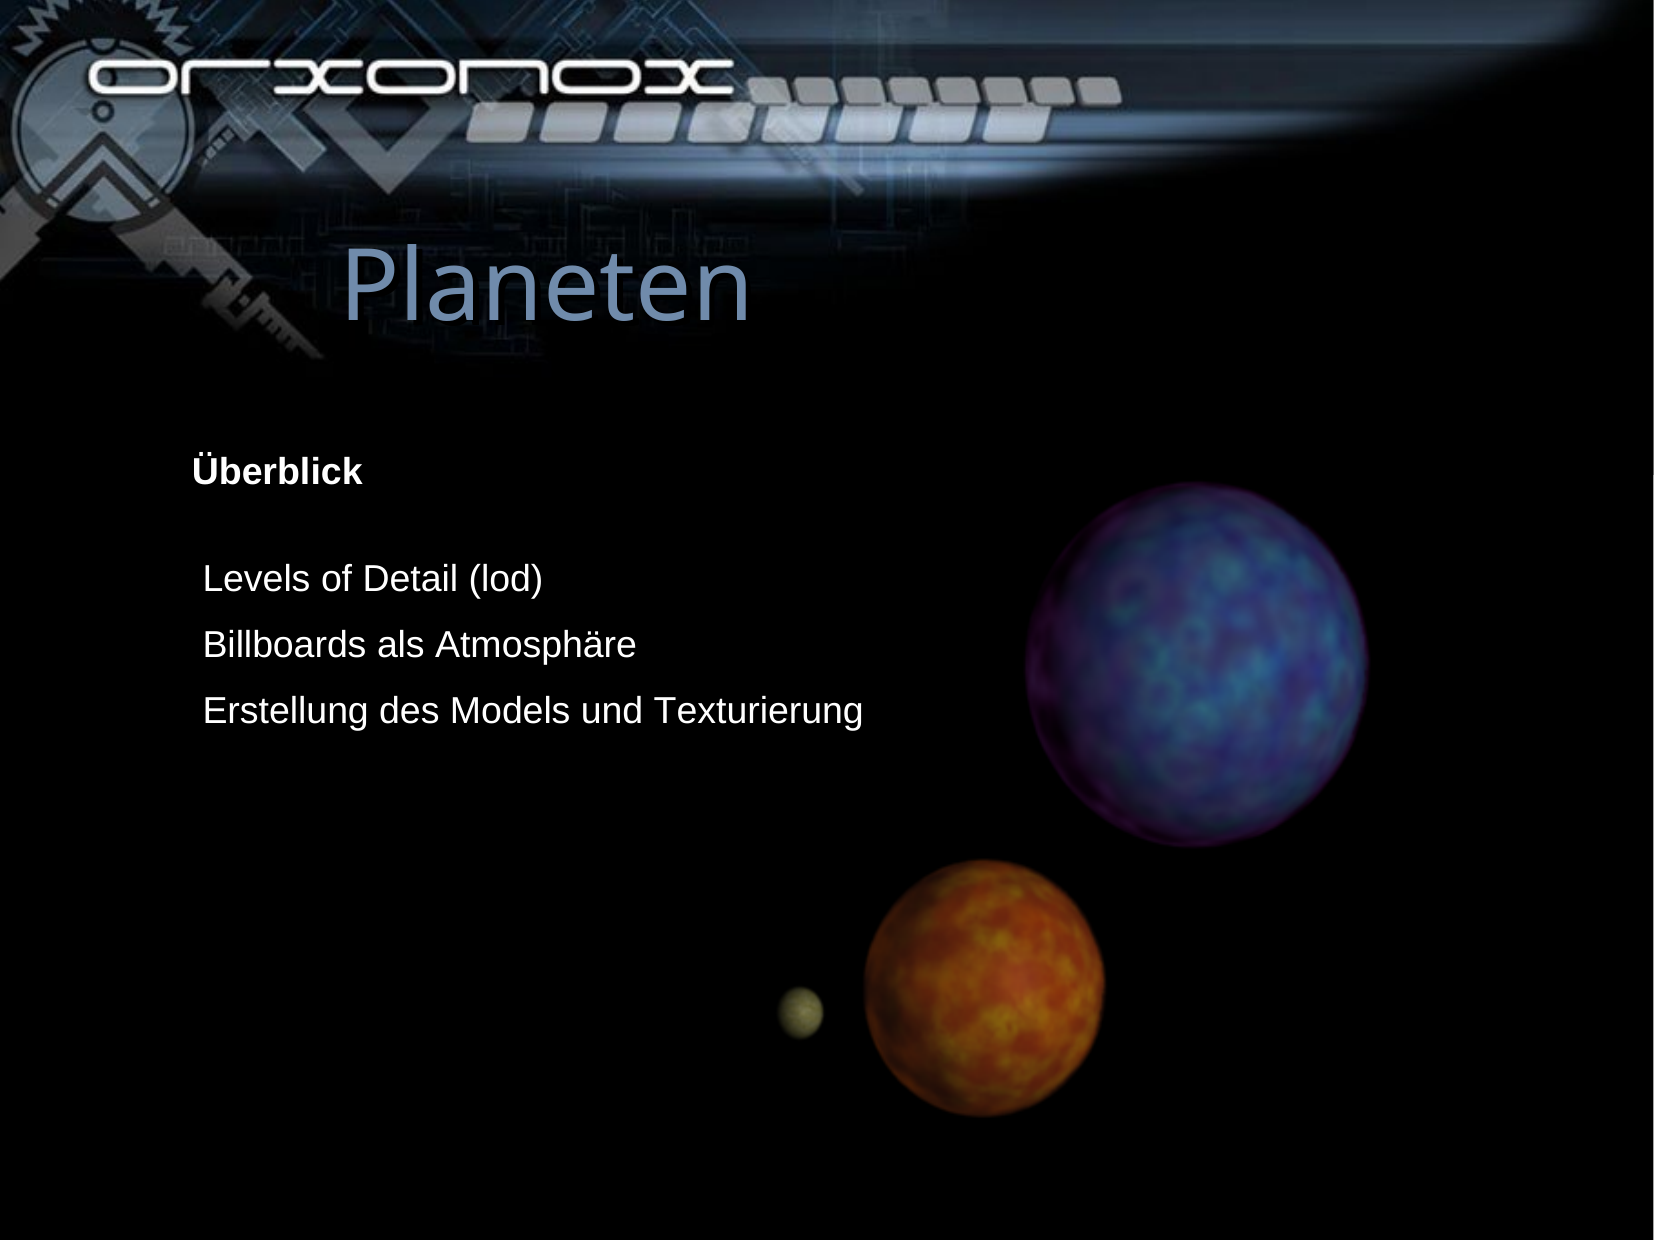

Planeten
Überblick
 Levels of Detail (lod)
 Billboards als Atmosphäre
 Erstellung des Models und Texturierung